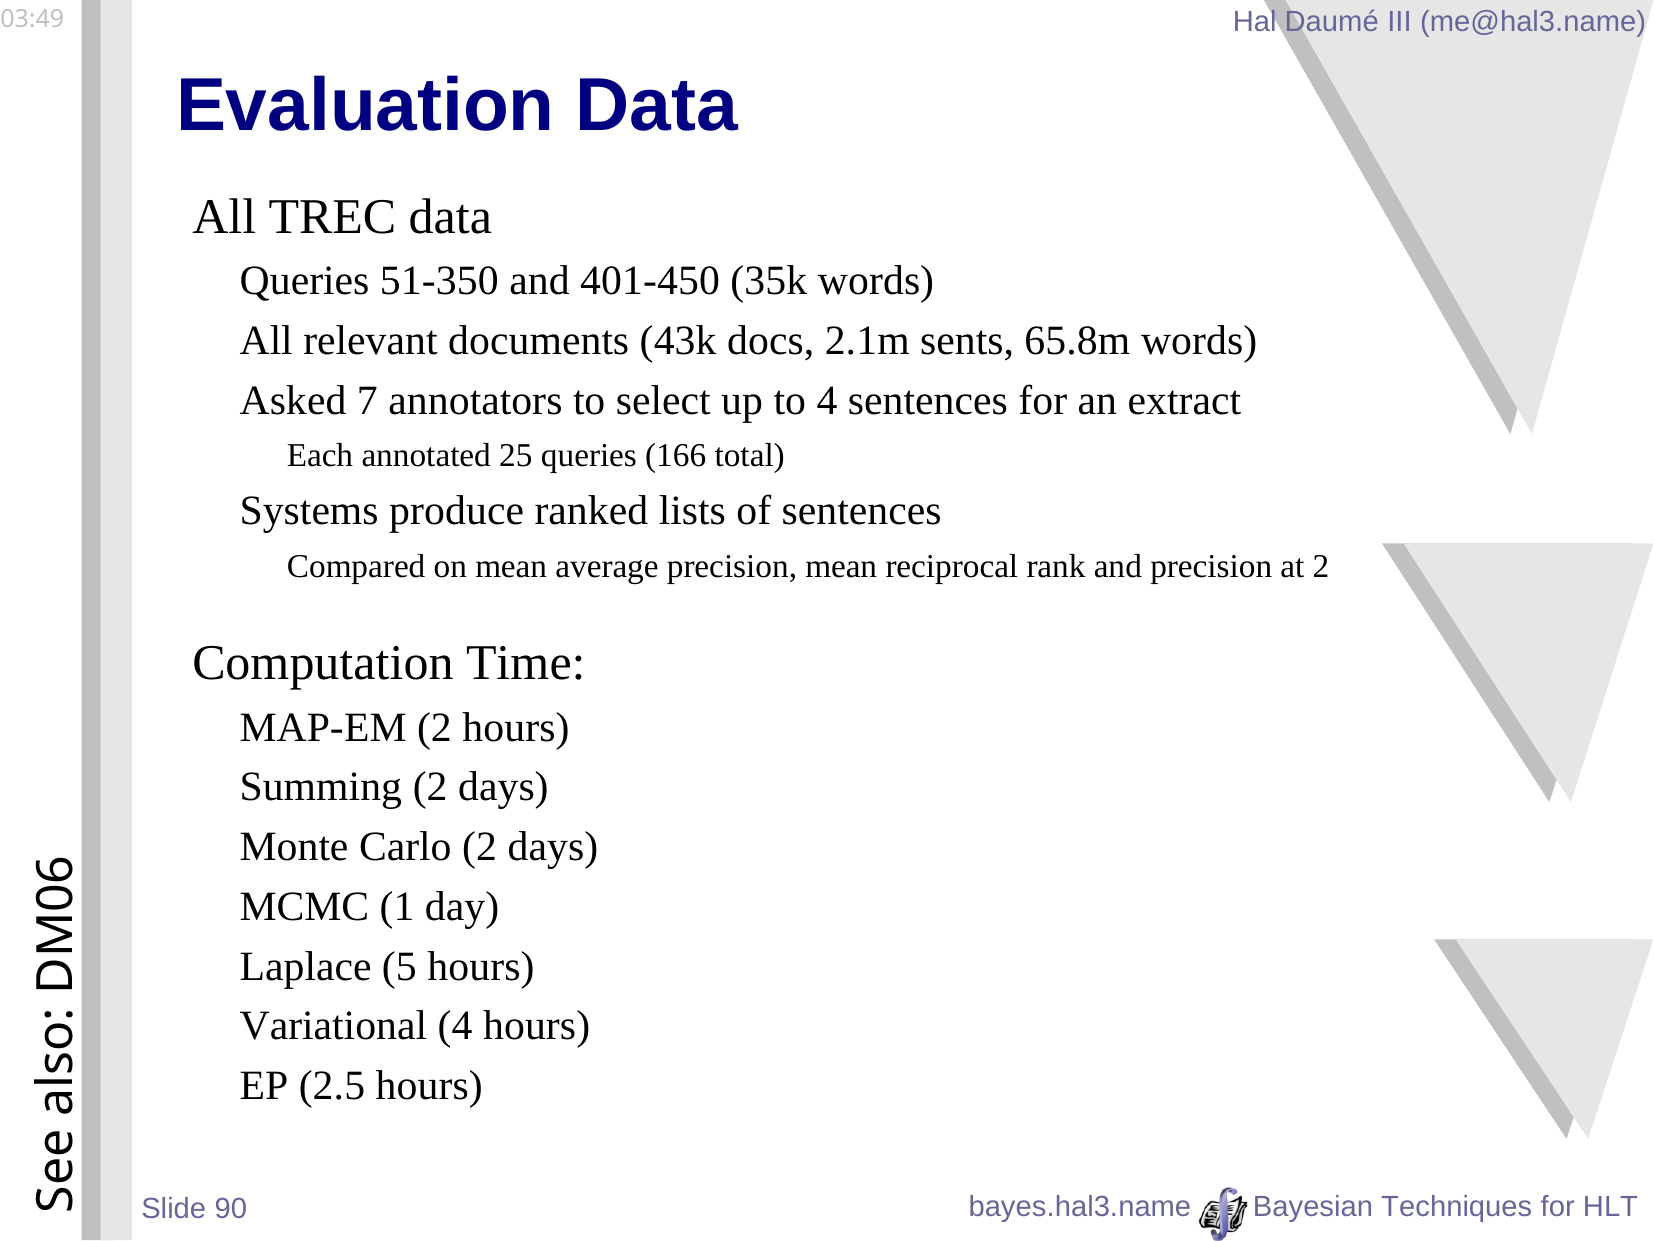

# Evaluation Data
All TREC data
Queries 51-350 and 401-450 (35k words)
All relevant documents (43k docs, 2.1m sents, 65.8m words)
Asked 7 annotators to select up to 4 sentences for an extract
Each annotated 25 queries (166 total)
Systems produce ranked lists of sentences
Compared on mean average precision, mean reciprocal rank and precision at 2
Computation Time:
MAP-EM (2 hours)
Summing (2 days)
Monte Carlo (2 days)
MCMC (1 day)
Laplace (5 hours)
Variational (4 hours)
EP (2.5 hours)
See also: DM06